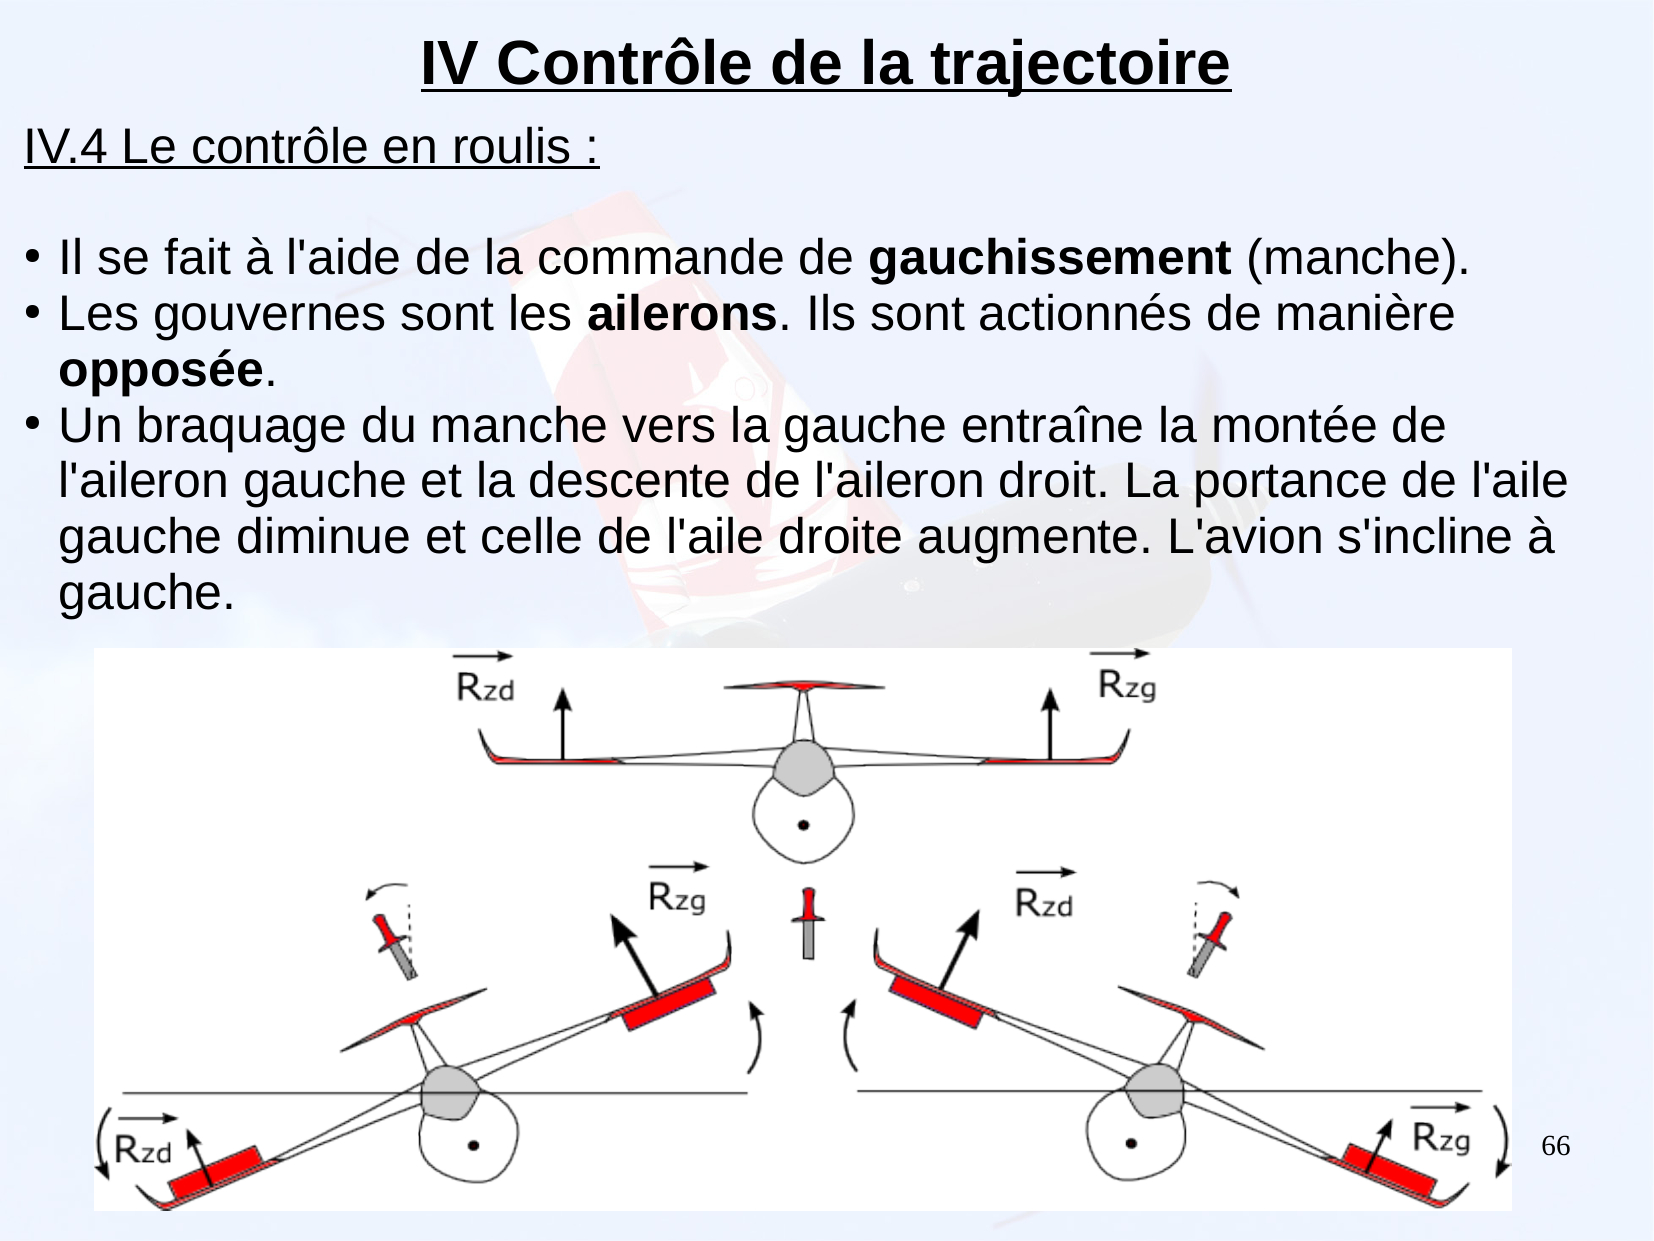

# IV Contrôle de la trajectoire
IV.4 Le contrôle en roulis :
Il se fait à l'aide de la commande de gauchissement (manche).
Les gouvernes sont les ailerons. Ils sont actionnés de manière opposée.
Un braquage du manche vers la gauche entraîne la montée de l'aileron gauche et la descente de l'aileron droit. La portance de l'aile gauche diminue et celle de l'aile droite augmente. L'avion s'incline à gauche.
66